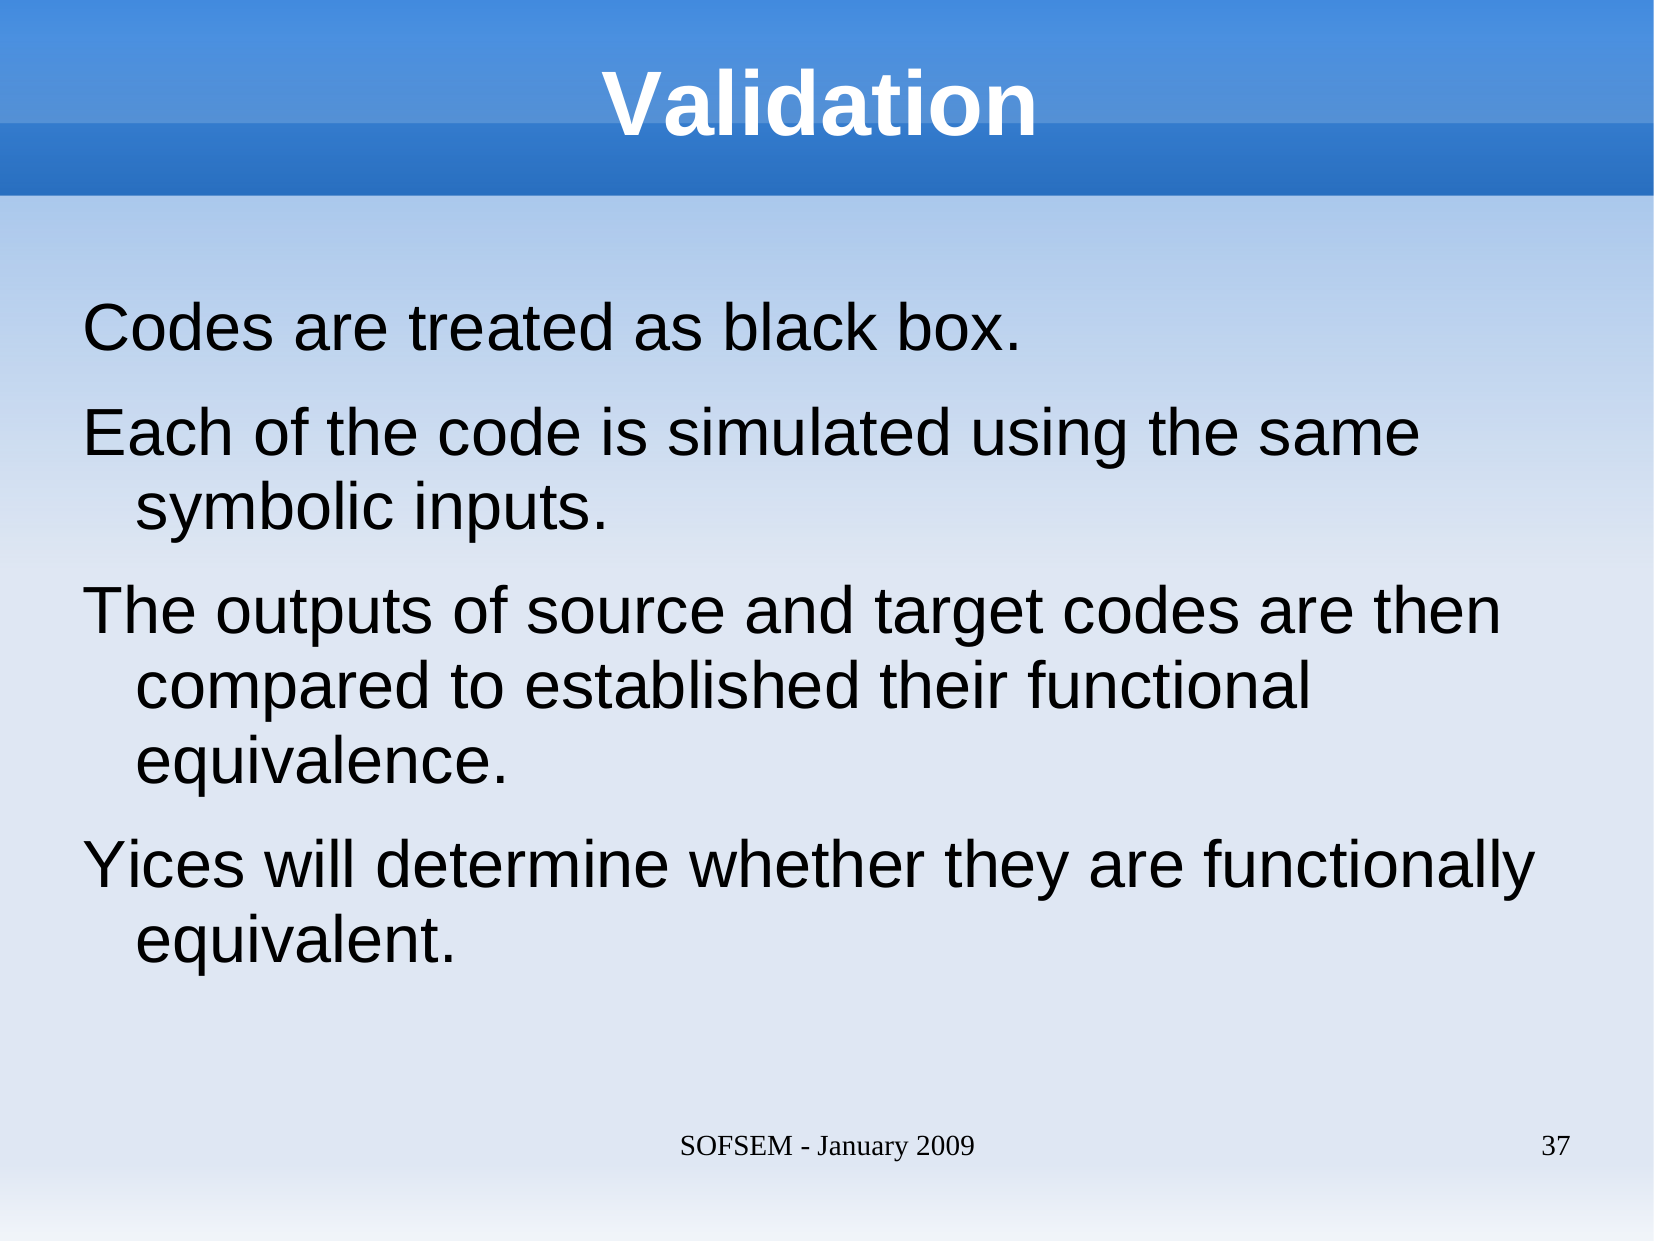

# Validation
Codes are treated as black box.
Each of the code is simulated using the same symbolic inputs.
The outputs of source and target codes are then compared to established their functional equivalence.
Yices will determine whether they are functionally equivalent.
SOFSEM - January 2009
37